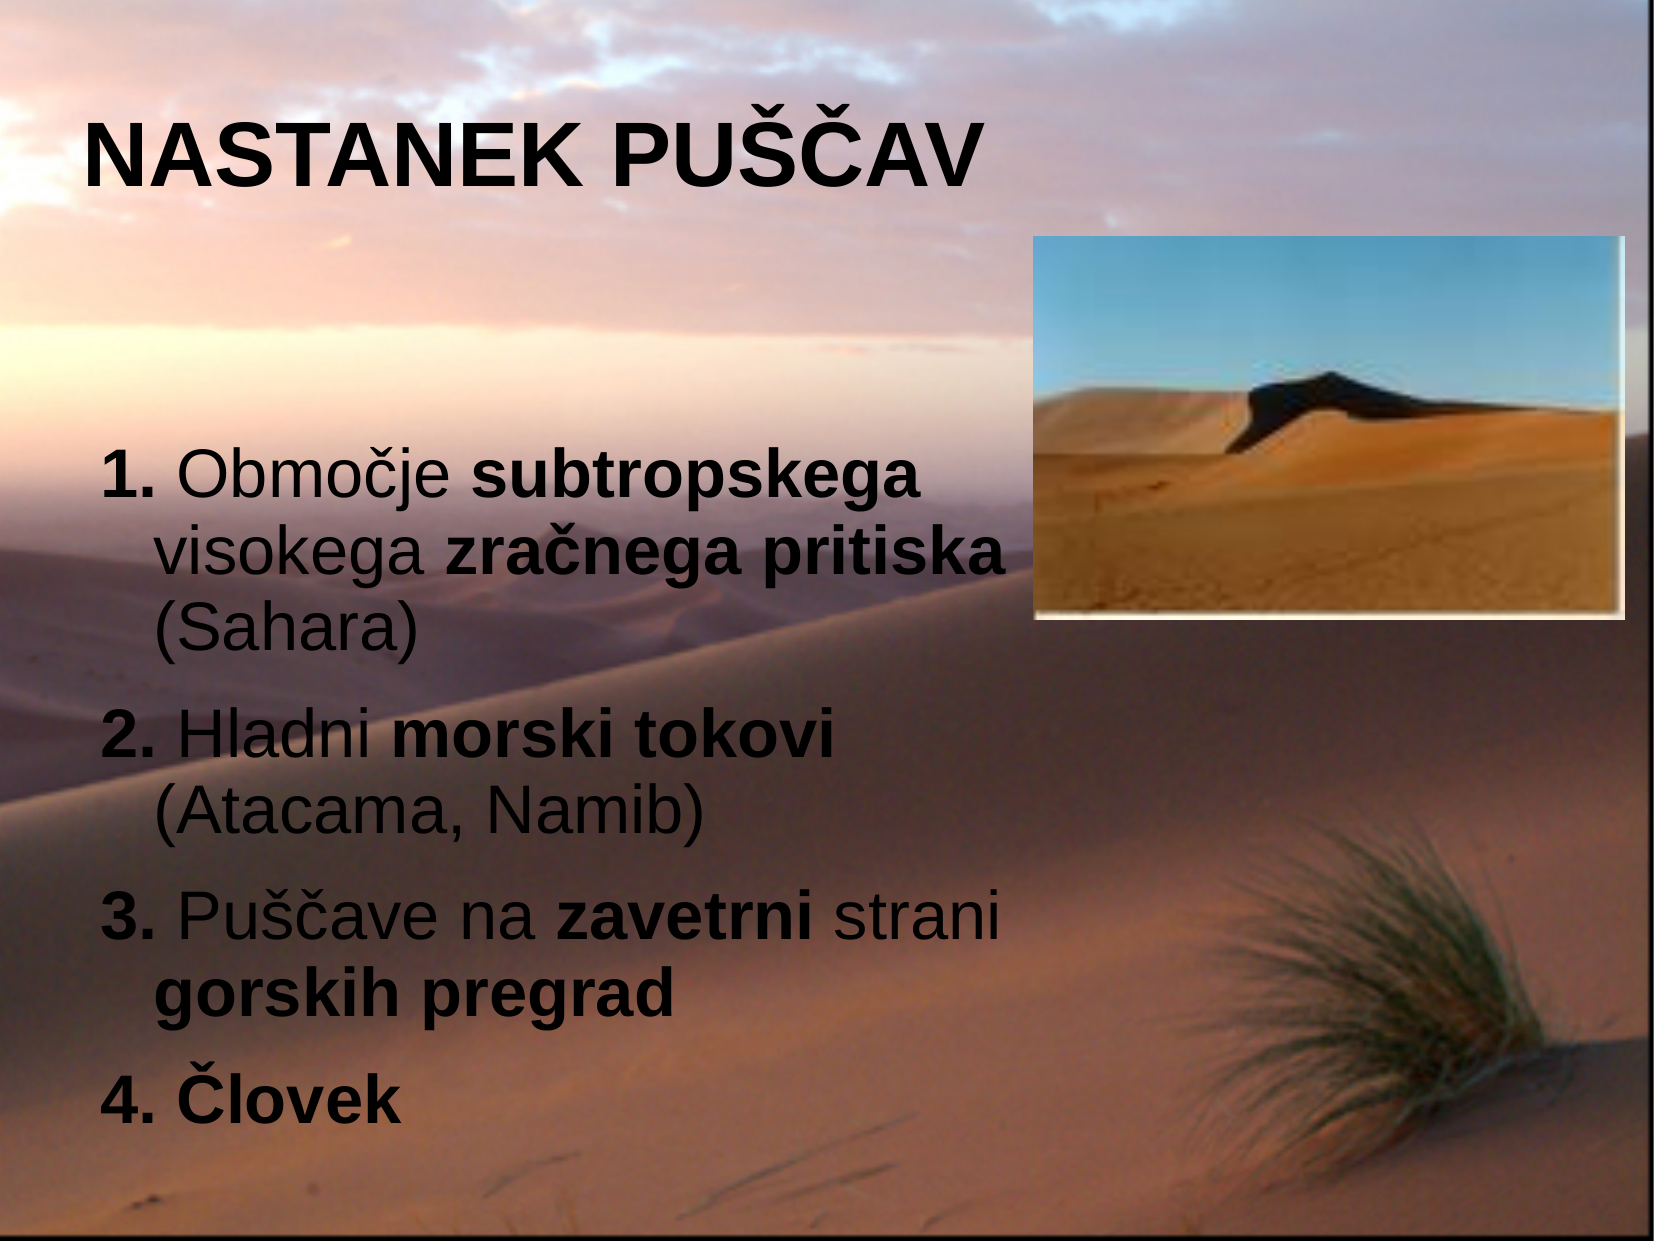

NASTANEK PUŠČAV
# 1. Območje subtropskega visokega zračnega pritiska (Sahara)
2. Hladni morski tokovi (Atacama, Namib)
3. Puščave na zavetrni strani gorskih pregrad
4. Človek